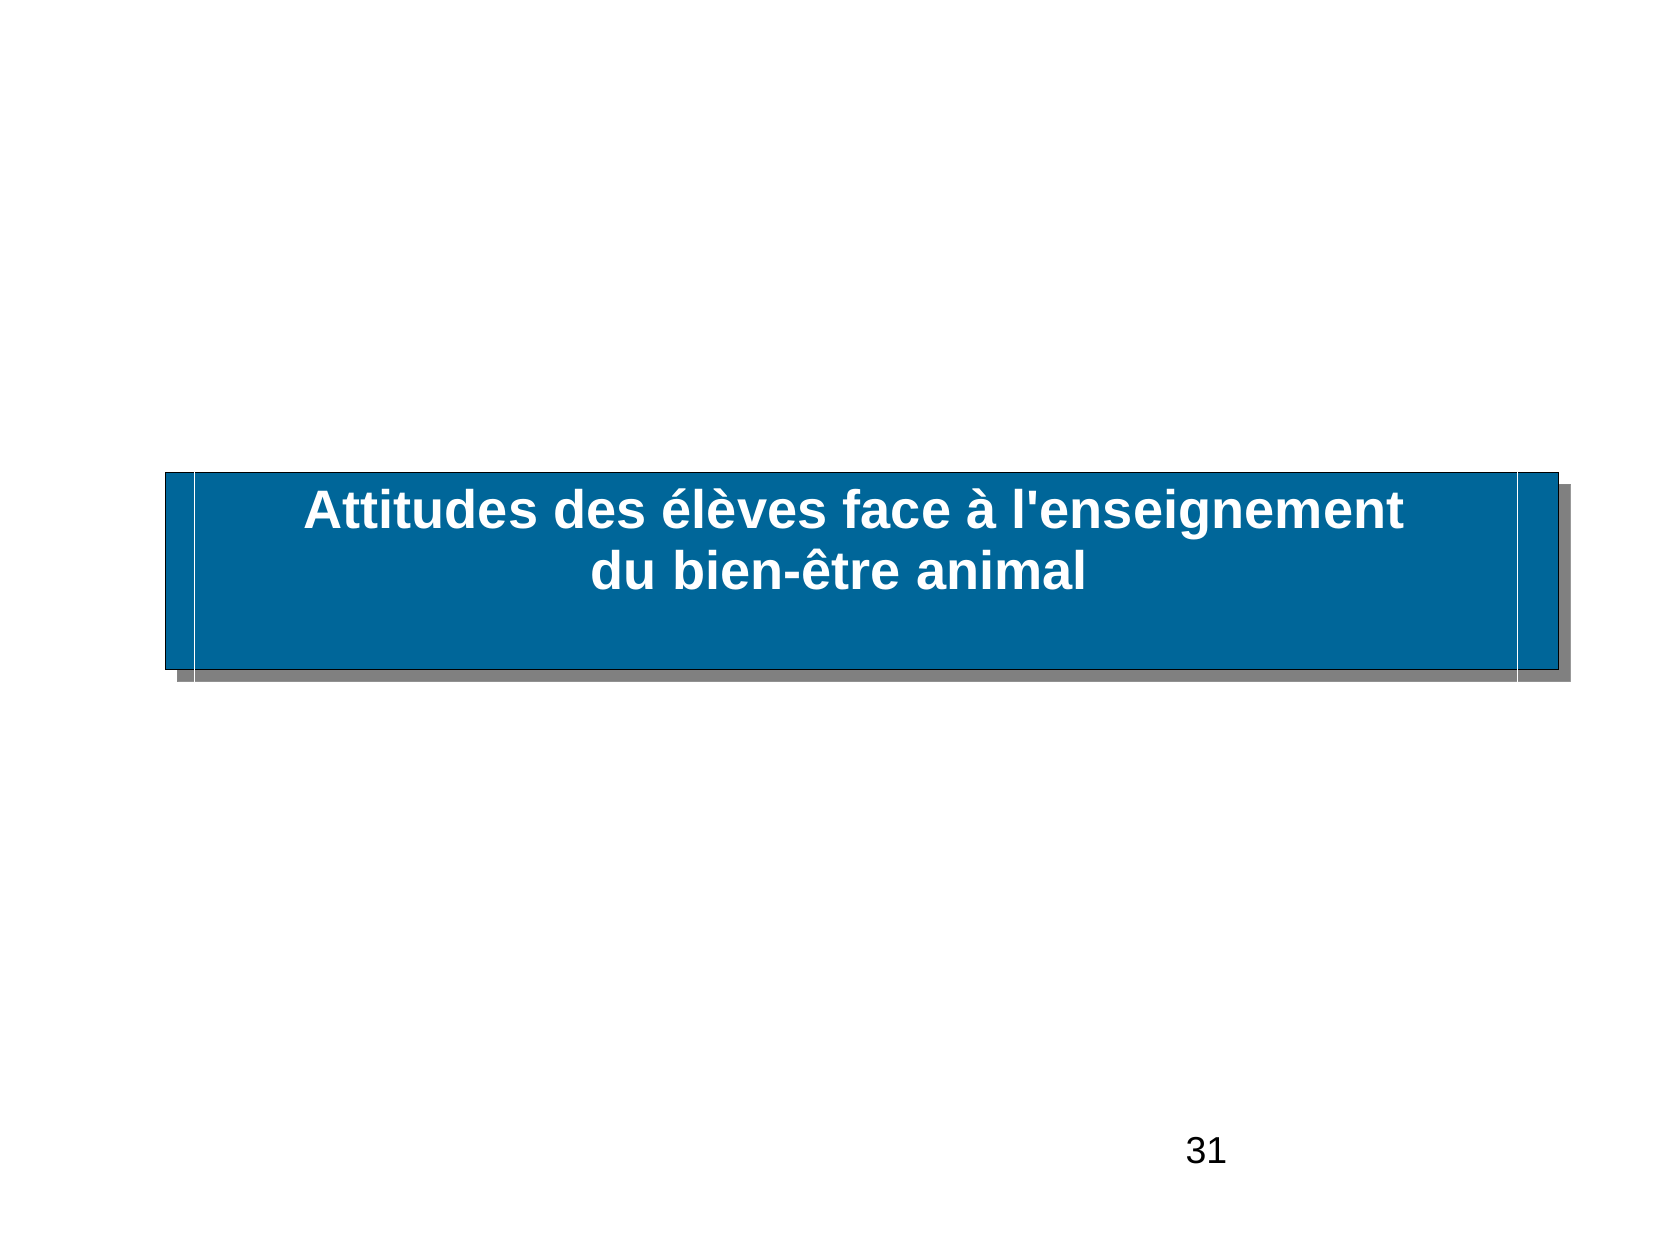

#
Attitudes des élèves face à l'enseignement
du bien-être animal
31